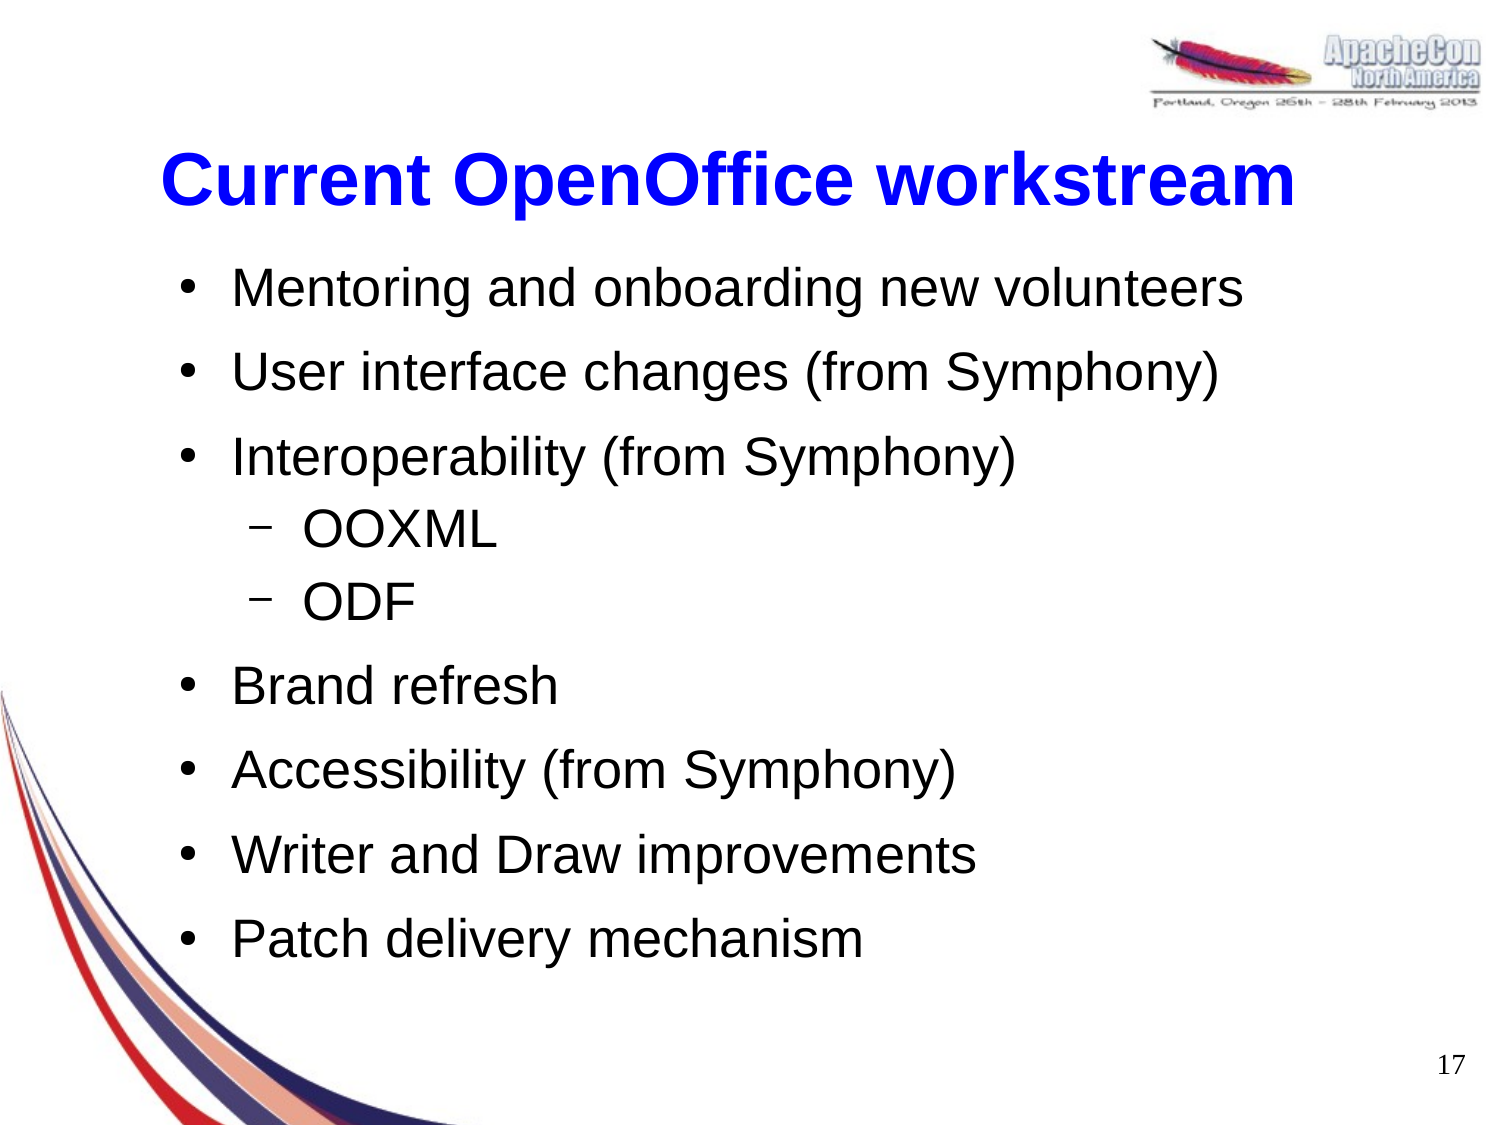

# Current OpenOffice workstream
Mentoring and onboarding new volunteers
User interface changes (from Symphony)
Interoperability (from Symphony)
OOXML
ODF
Brand refresh
Accessibility (from Symphony)
Writer and Draw improvements
Patch delivery mechanism
17